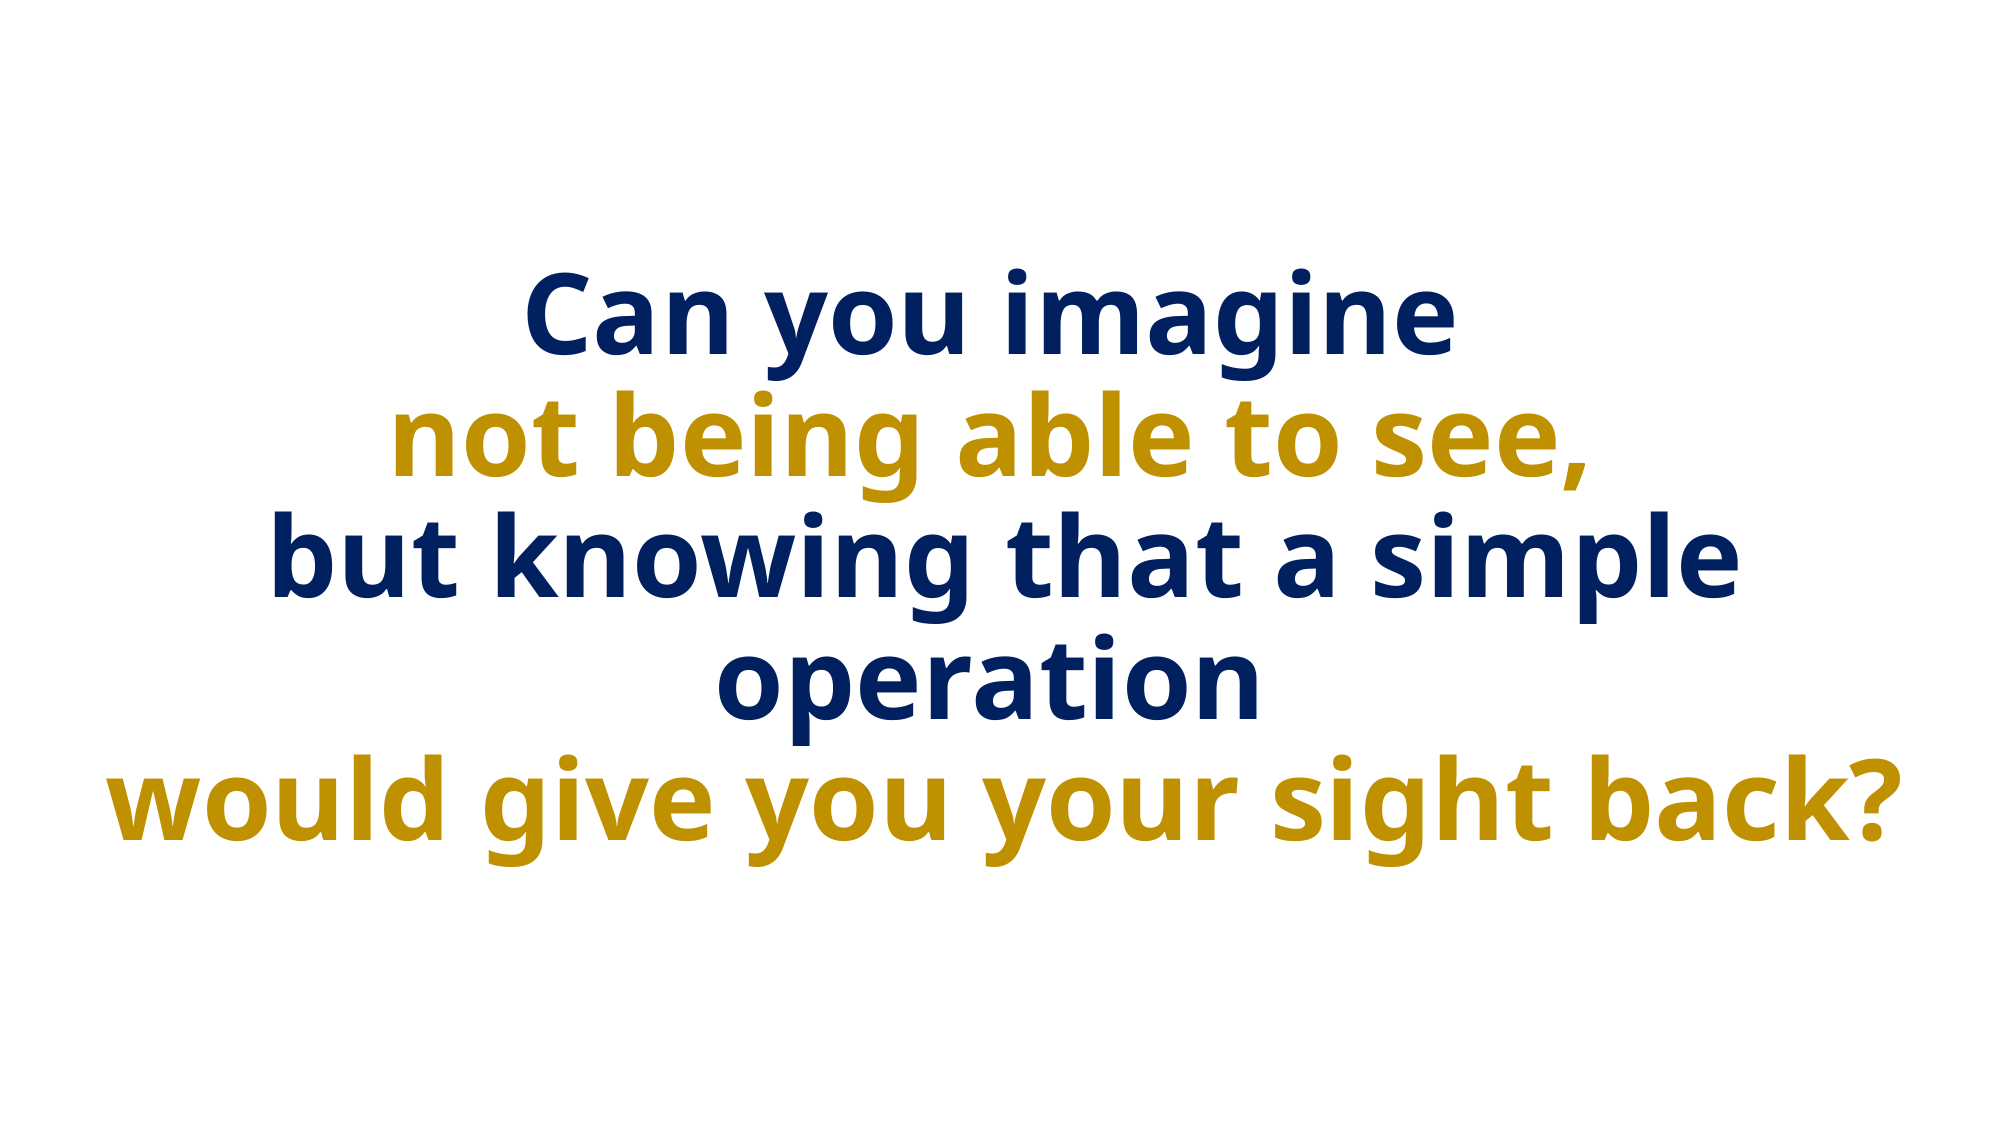

# Can you imagine not being able to see, but knowing that a simple operation would give you your sight back?